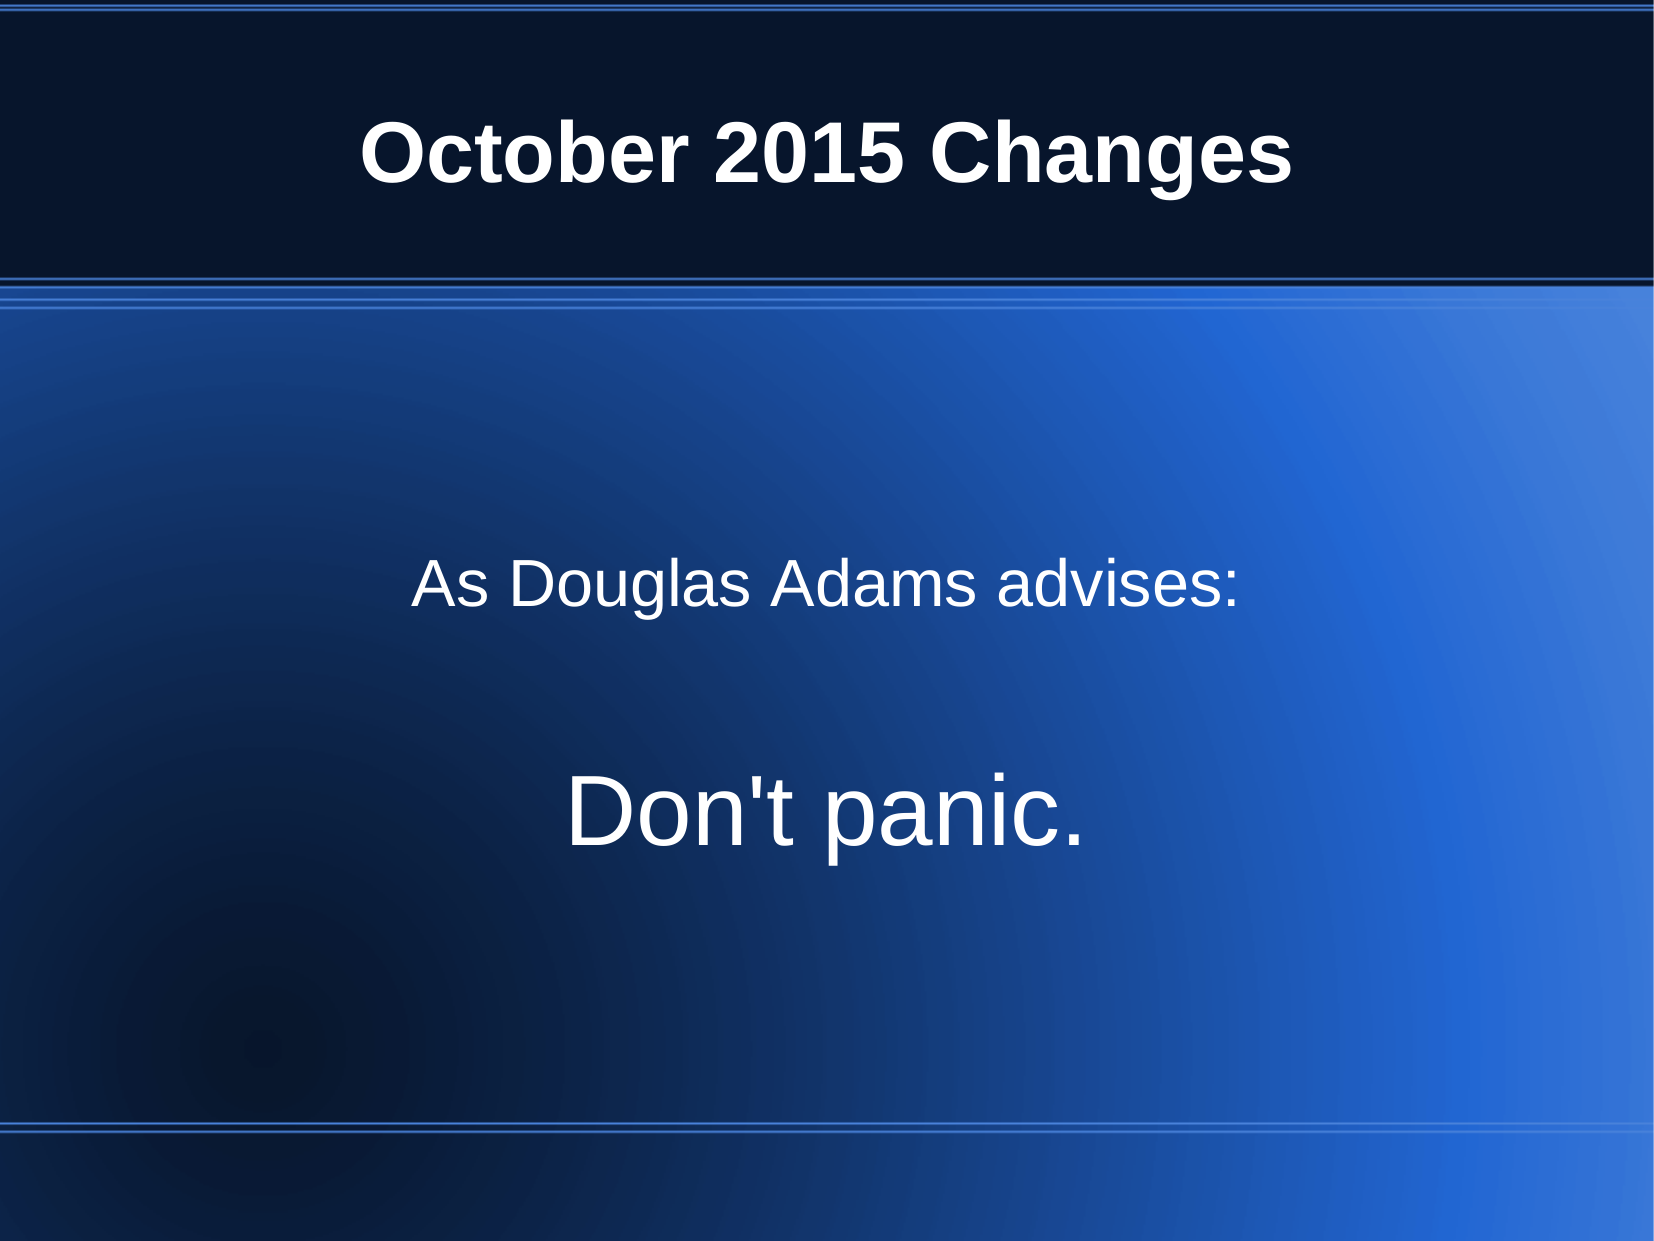

# October 2015 Changes
As Douglas Adams advises:
Don't panic.